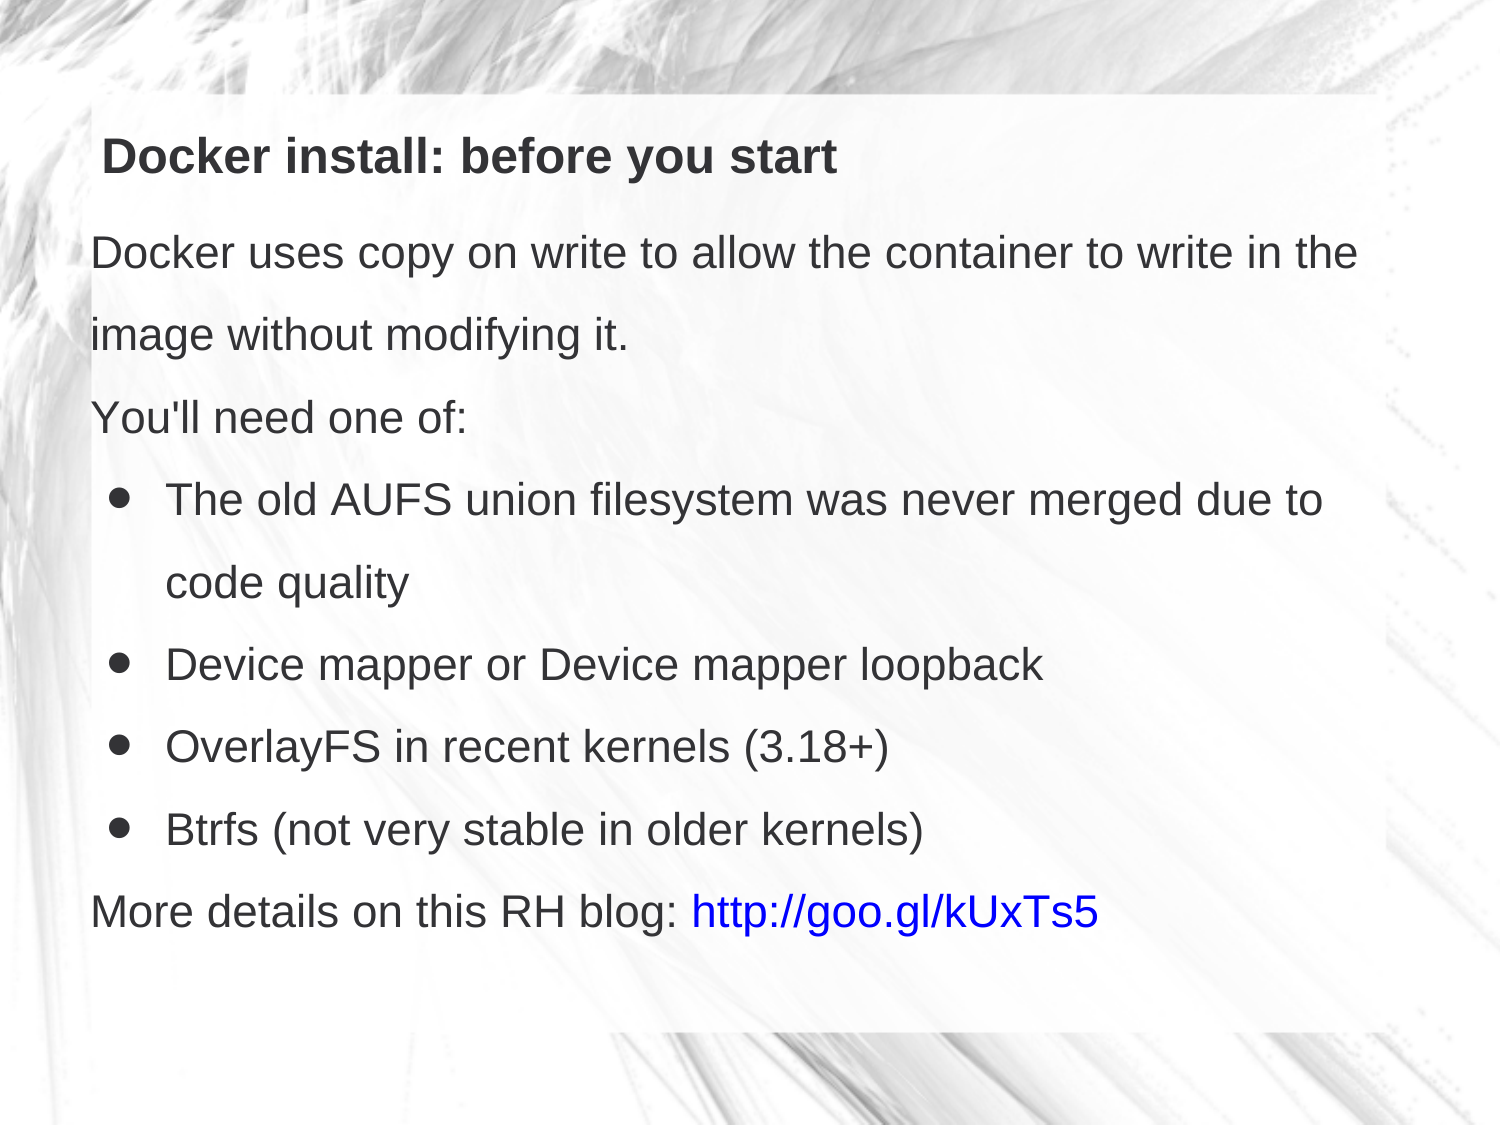

# Docker install: before you start
Docker uses copy on write to allow the container to write in the image without modifying it.
You'll need one of:
The old AUFS union filesystem was never merged due to code quality
Device mapper or Device mapper loopback
OverlayFS in recent kernels (3.18+)
Btrfs (not very stable in older kernels)
More details on this RH blog: http://goo.gl/kUxTs5